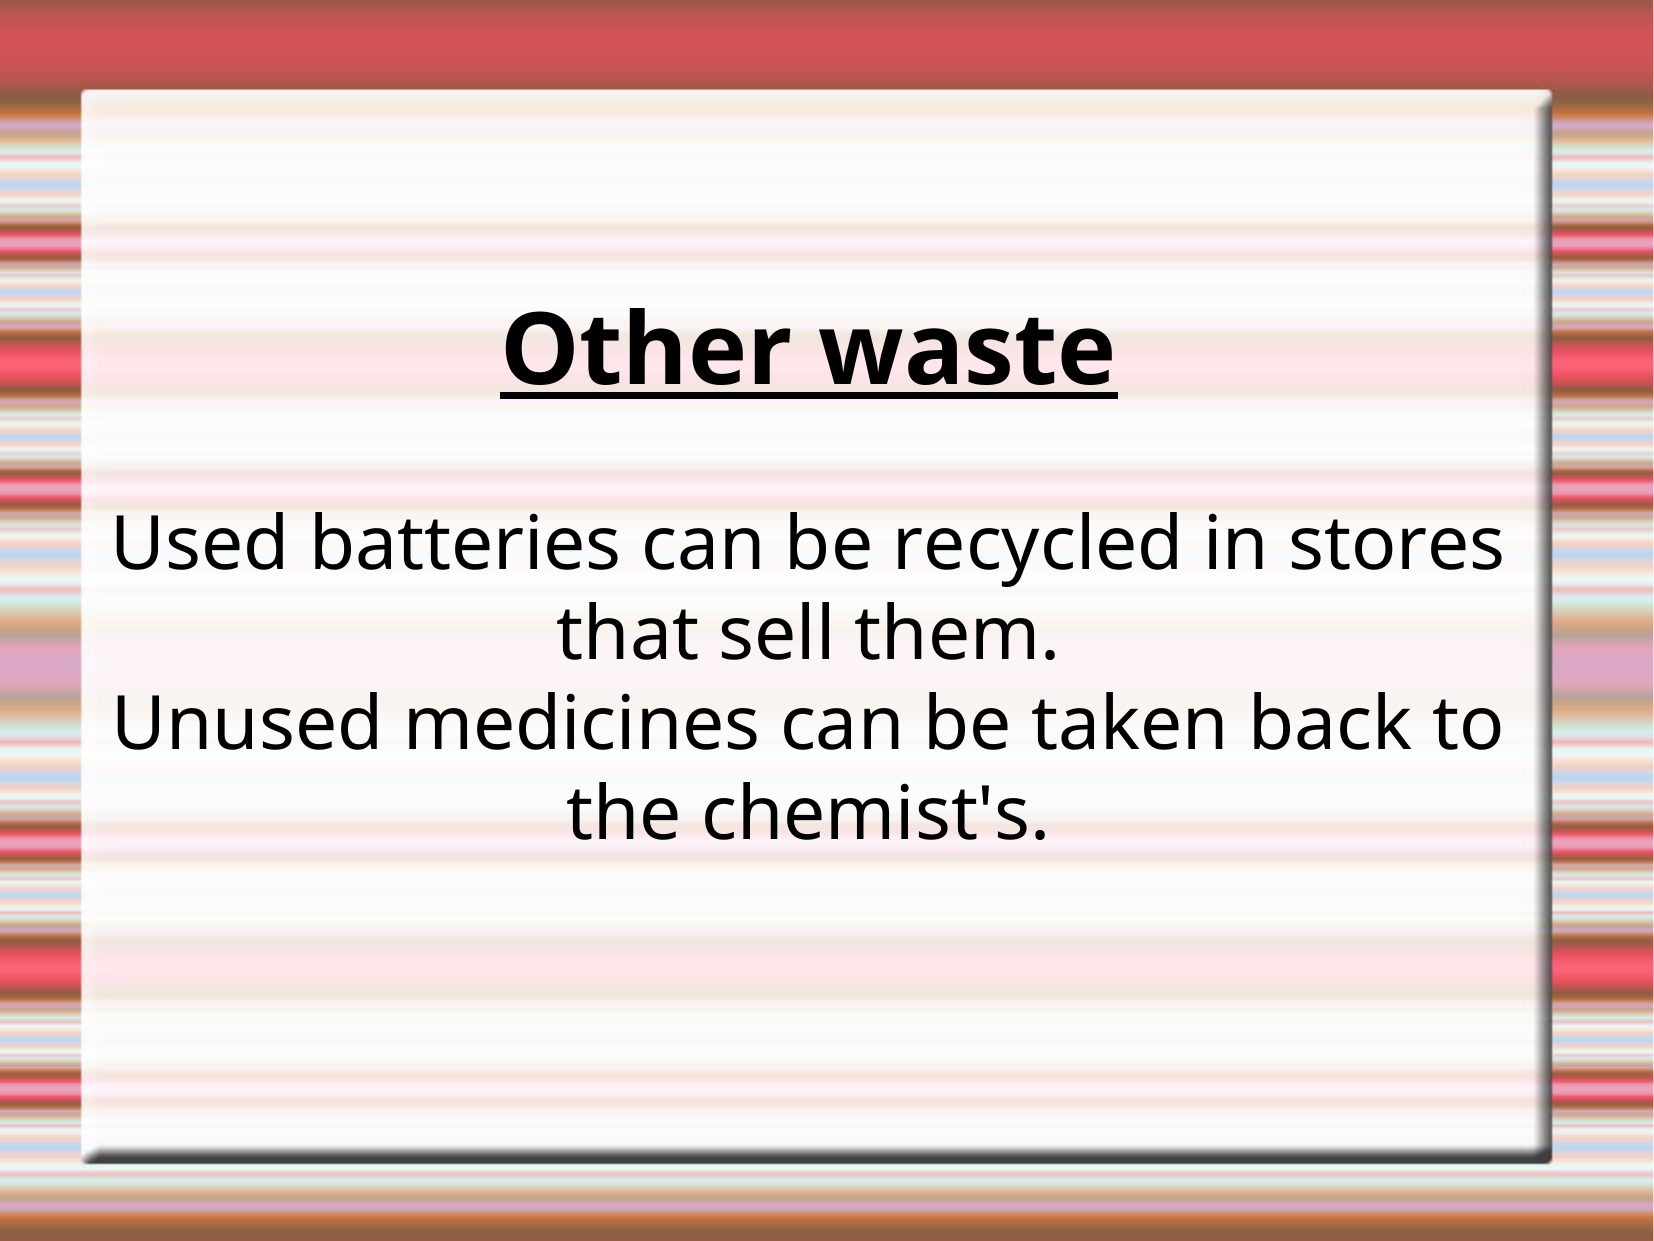

# Other waste
Used batteries can be recycled in stores that sell them.
Unused medicines can be taken back to the chemist's.